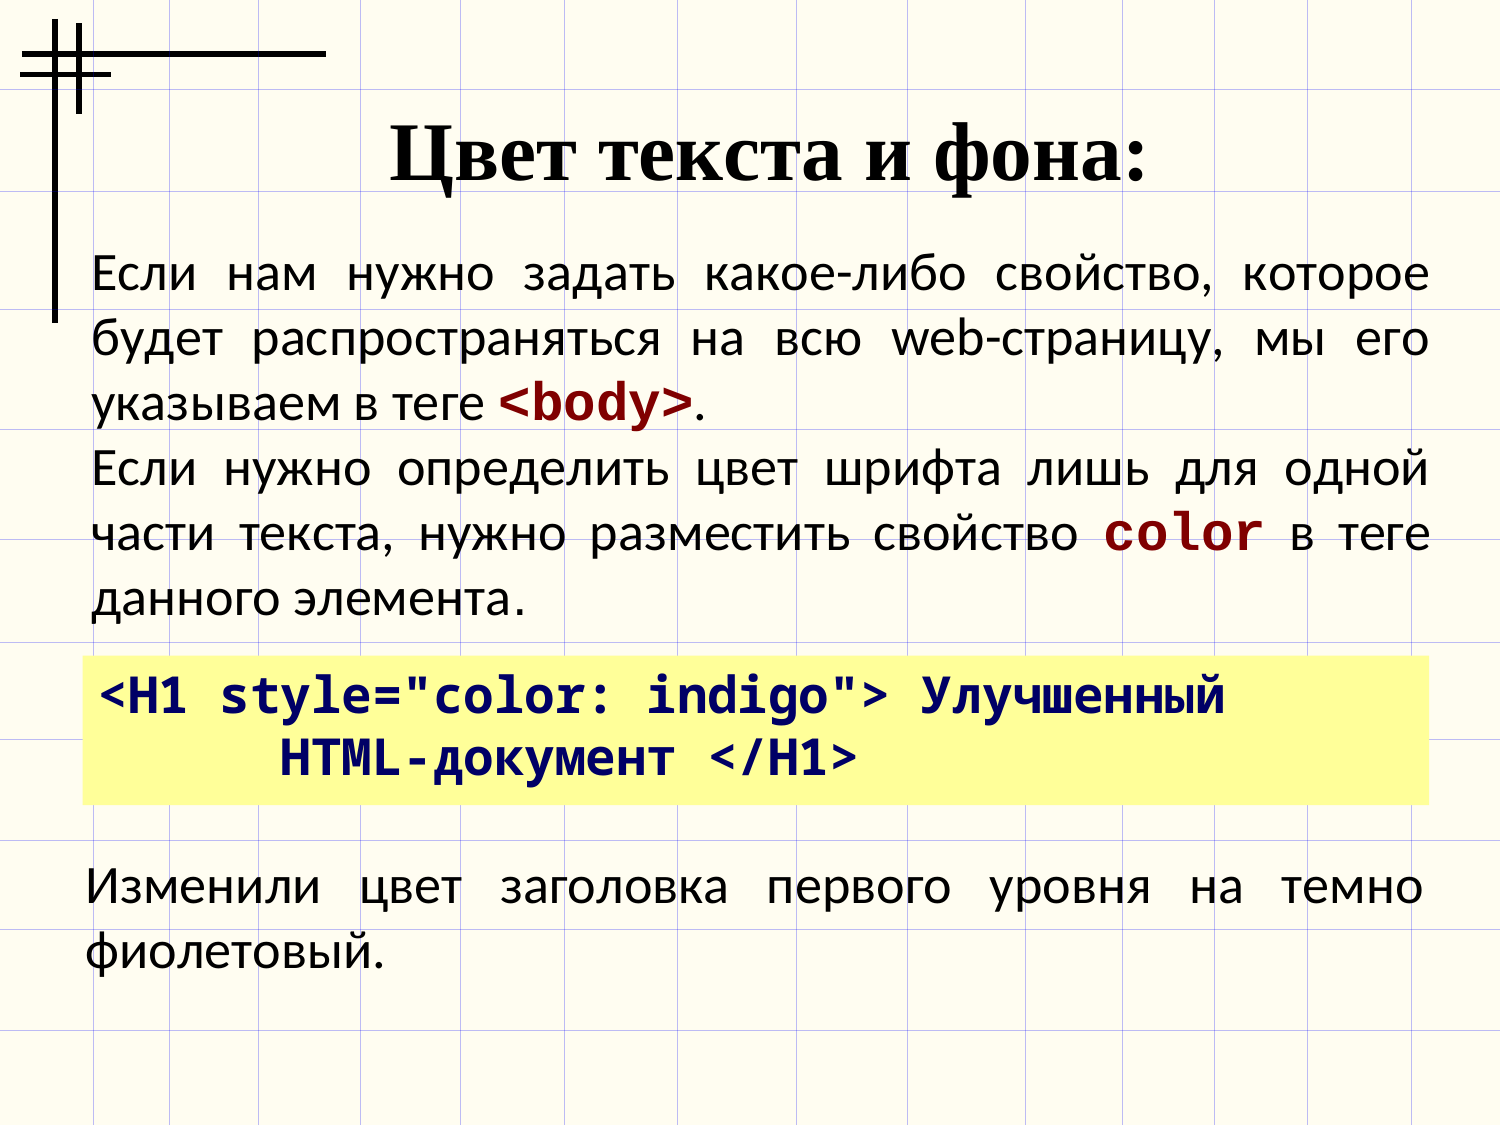

Цвет текста и фона:
Если нам нужно задать какое-либо свойство, которое будет распространяться на всю web-страницу, мы его указываем в теге <body>.
Если нужно определить цвет шрифта лишь для одной части текста, нужно разместить свойство color в теге данного элемента.
# <H1 style="color: indigo"> Улучшенный HTML-документ </H1>
Изменили цвет заголовка первого уровня на темно фиолетовый.